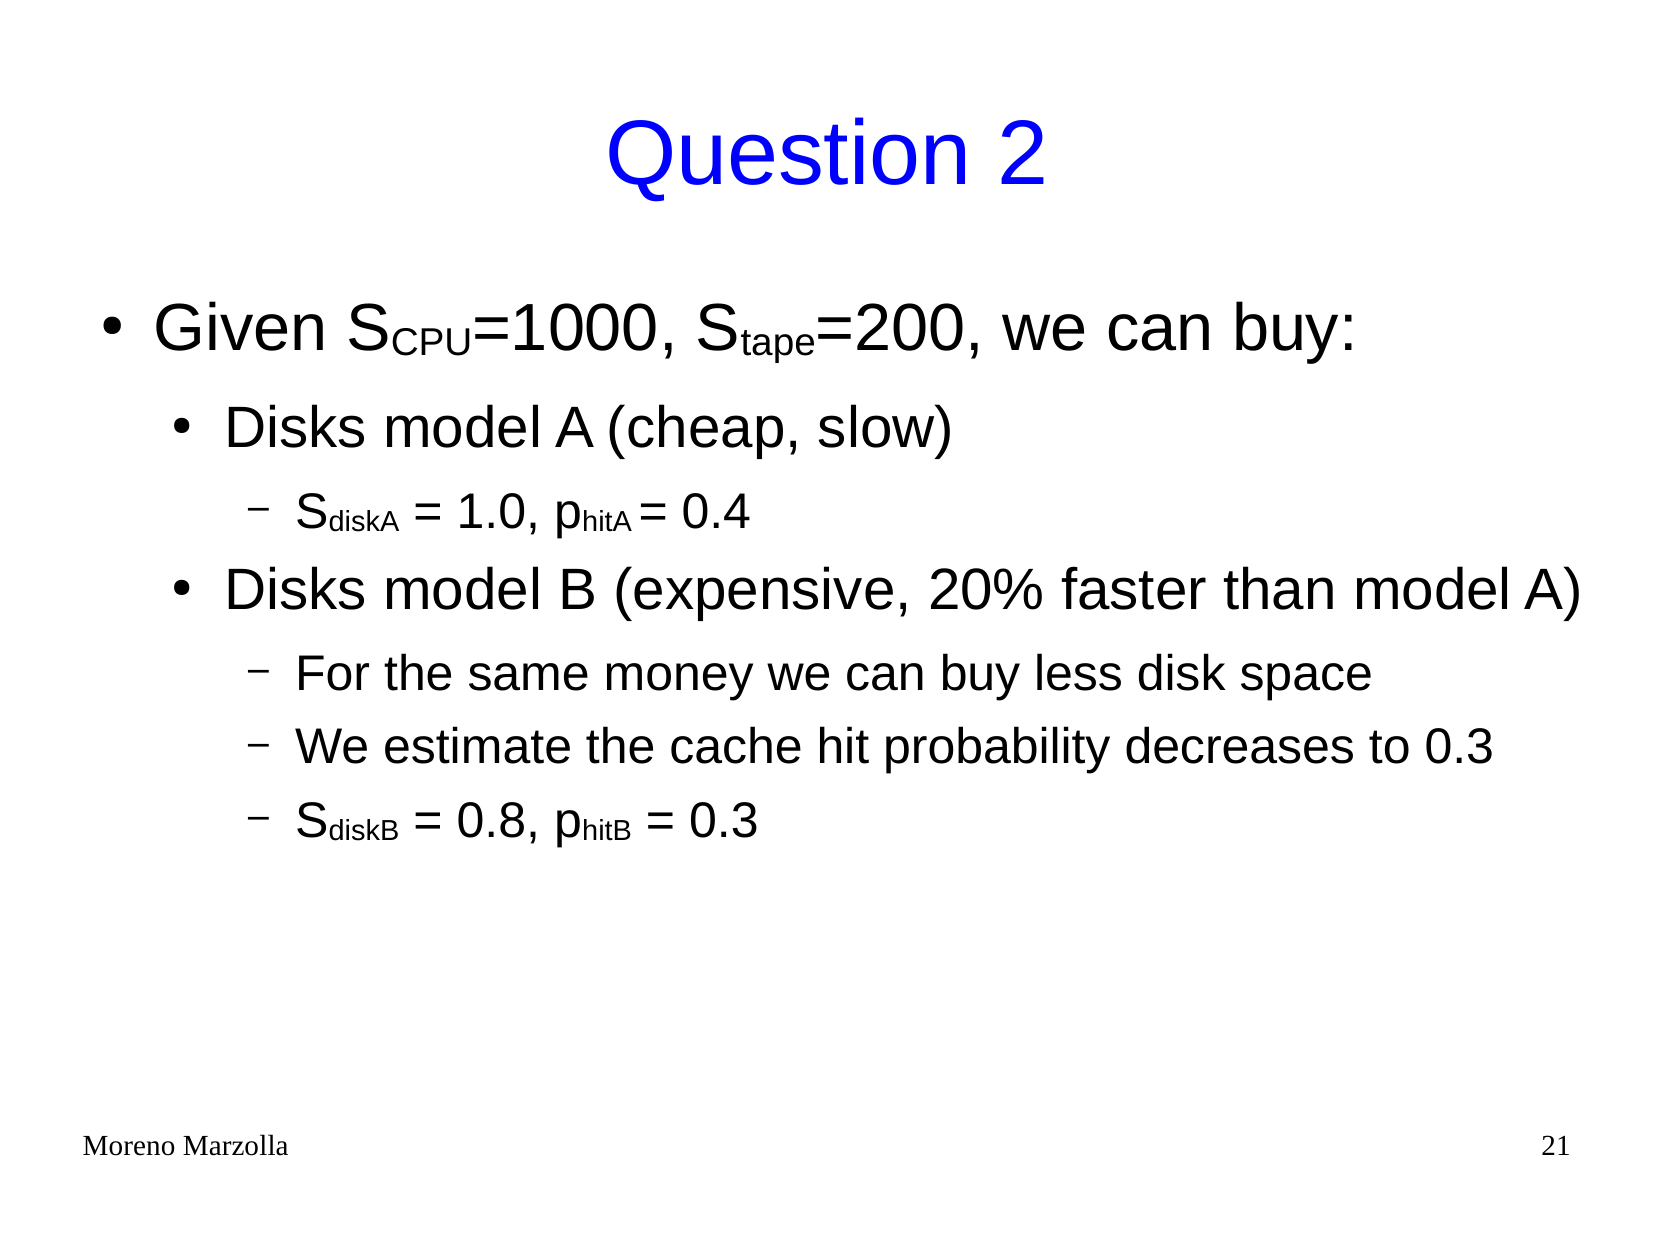

# Question 2
Given SCPU=1000, Stape=200, we can buy:
Disks model A (cheap, slow)
SdiskA = 1.0, phitA = 0.4
Disks model B (expensive, 20% faster than model A)
For the same money we can buy less disk space
We estimate the cache hit probability decreases to 0.3
SdiskB = 0.8, phitB = 0.3
Moreno Marzolla
21